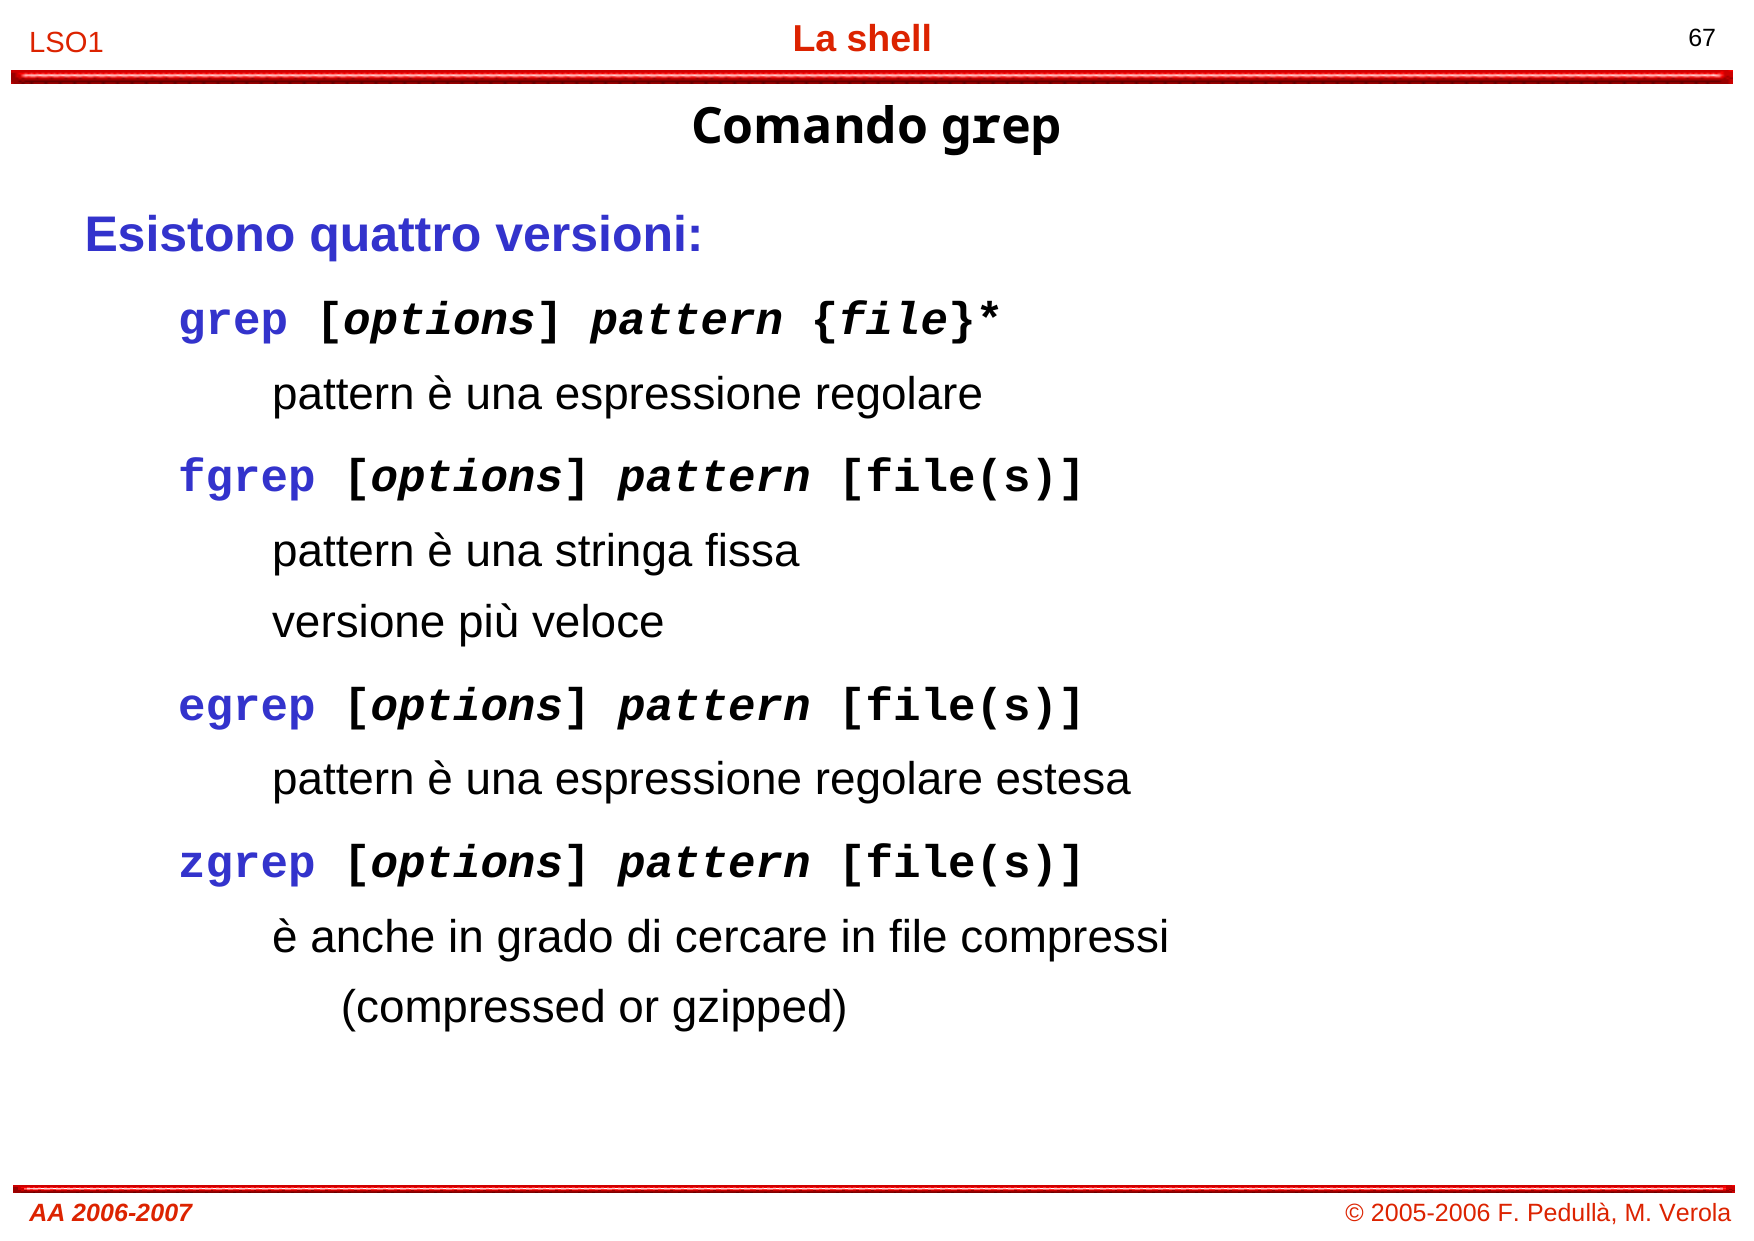

# Comando grep
Esistono quattro versioni:
grep [options] pattern {file}*
pattern è una espressione regolare
fgrep [options] pattern [file(s)]
pattern è una stringa fissa
versione più veloce
egrep [options] pattern [file(s)]
pattern è una espressione regolare estesa
zgrep [options] pattern [file(s)]
è anche in grado di cercare in file compressi
(compressed or gzipped)